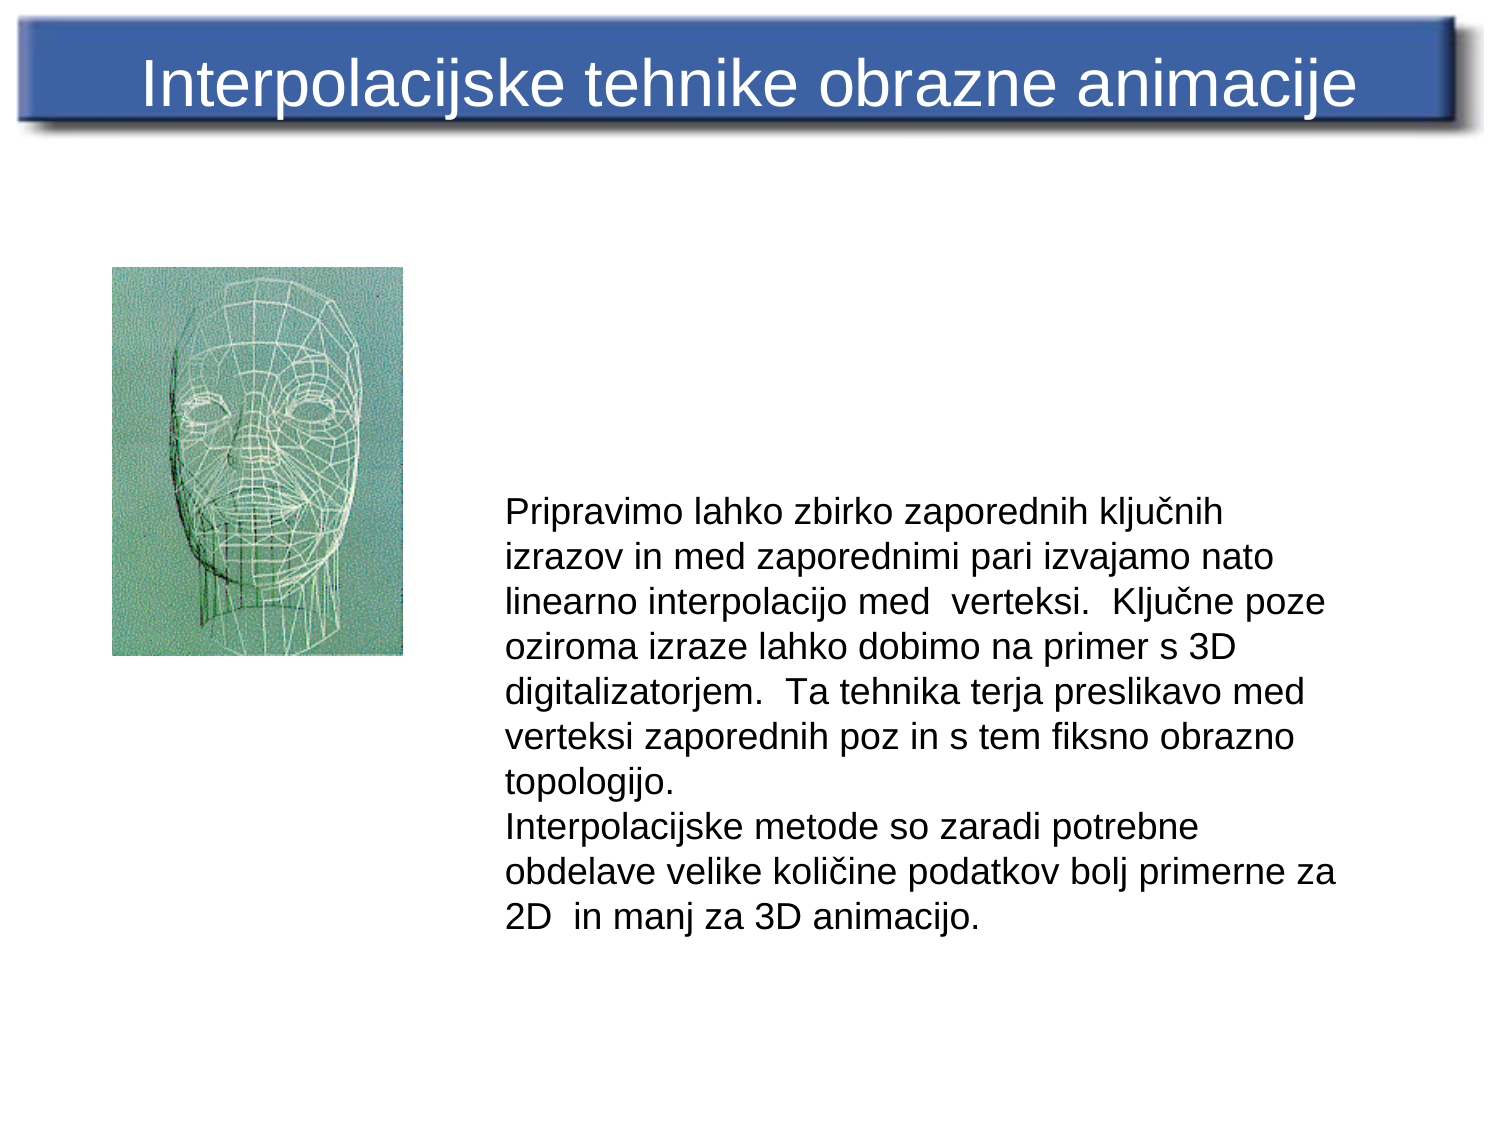

# Interpolacijske tehnike obrazne animacije
Pripravimo lahko zbirko zaporednih ključnih  izrazov in med zaporednimi pari izvajamo nato linearno interpolacijo med  verteksi.  Ključne poze oziroma izraze lahko dobimo na primer s 3D digitalizatorjem.  Ta tehnika terja preslikavo med verteksi zaporednih poz in s tem fiksno obrazno topologijo.
Interpolacijske metode so zaradi potrebne obdelave velike količine podatkov bolj primerne za 2D  in manj za 3D animacijo.